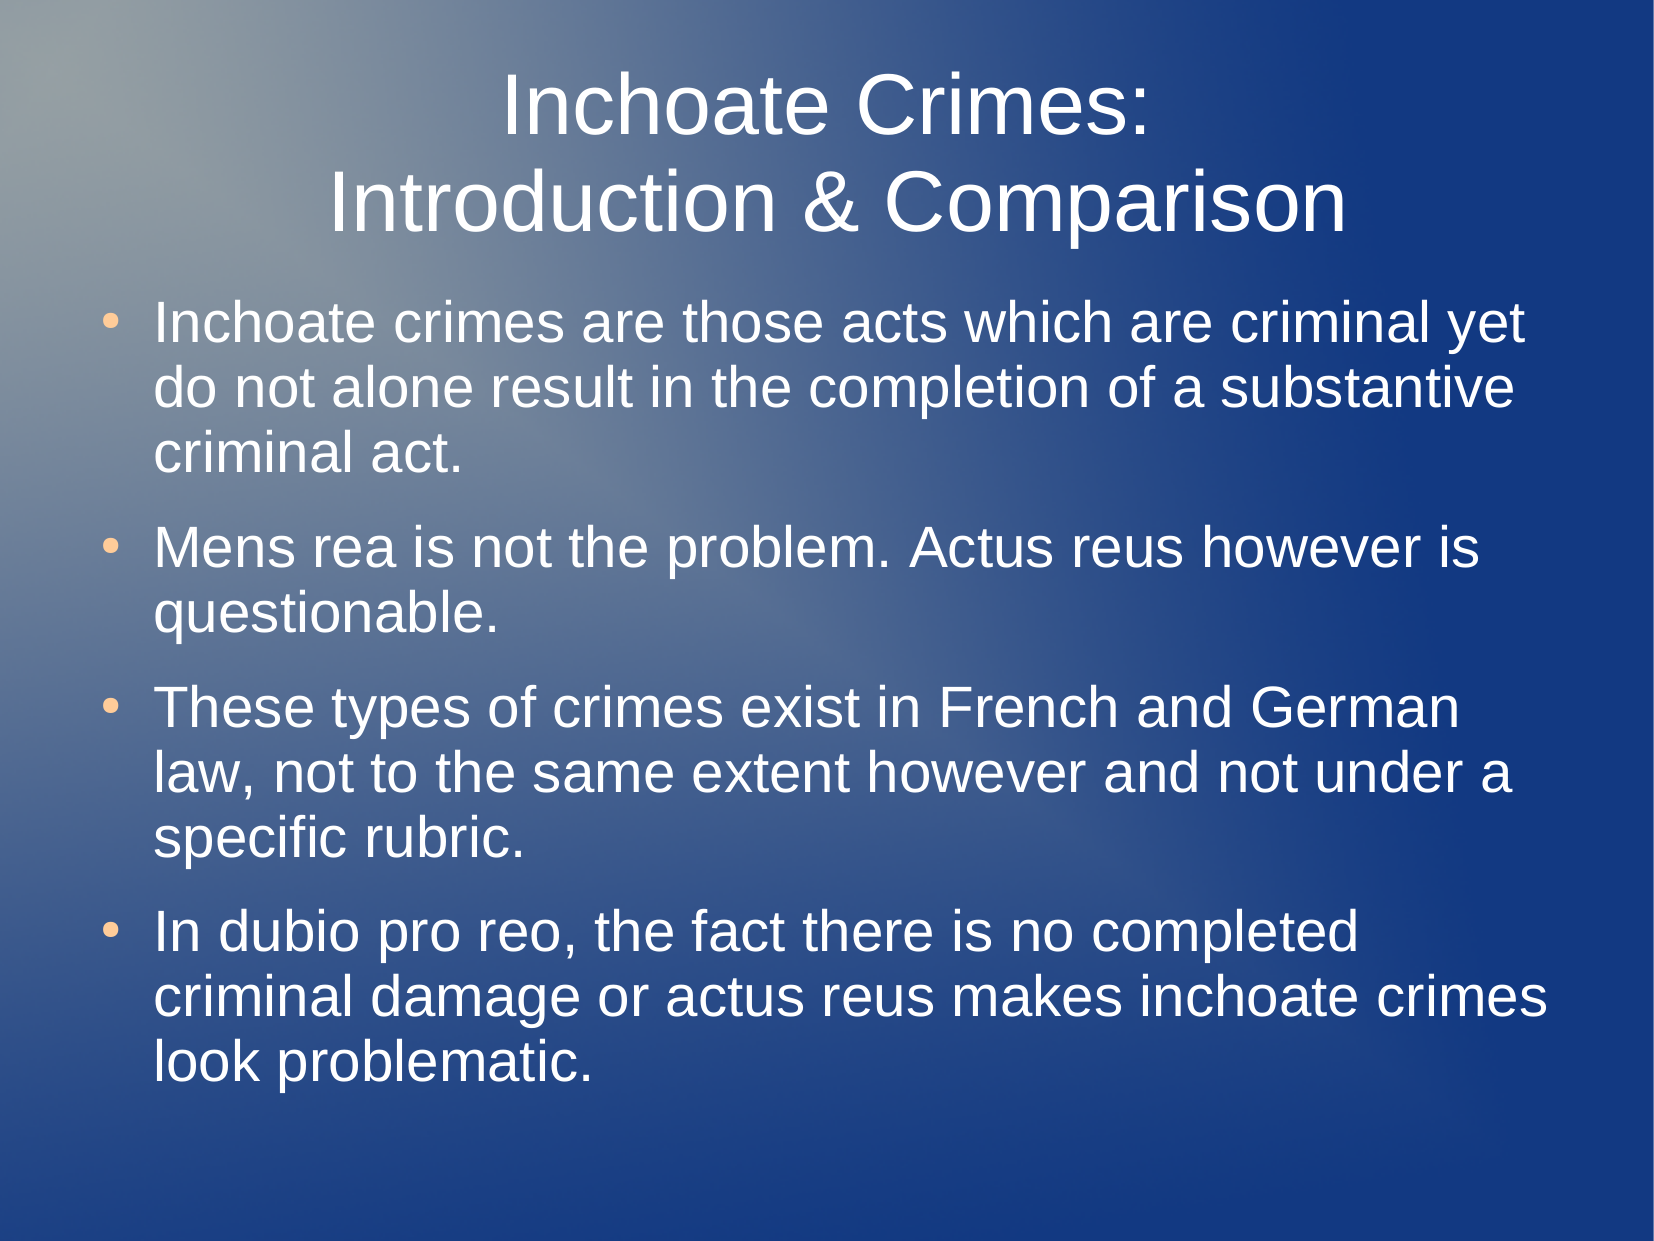

# Inchoate Crimes: Introduction & Comparison
Inchoate crimes are those acts which are criminal yet do not alone result in the completion of a substantive criminal act.
Mens rea is not the problem. Actus reus however is questionable.
These types of crimes exist in French and German law, not to the same extent however and not under a specific rubric.
In dubio pro reo, the fact there is no completed criminal damage or actus reus makes inchoate crimes look problematic.